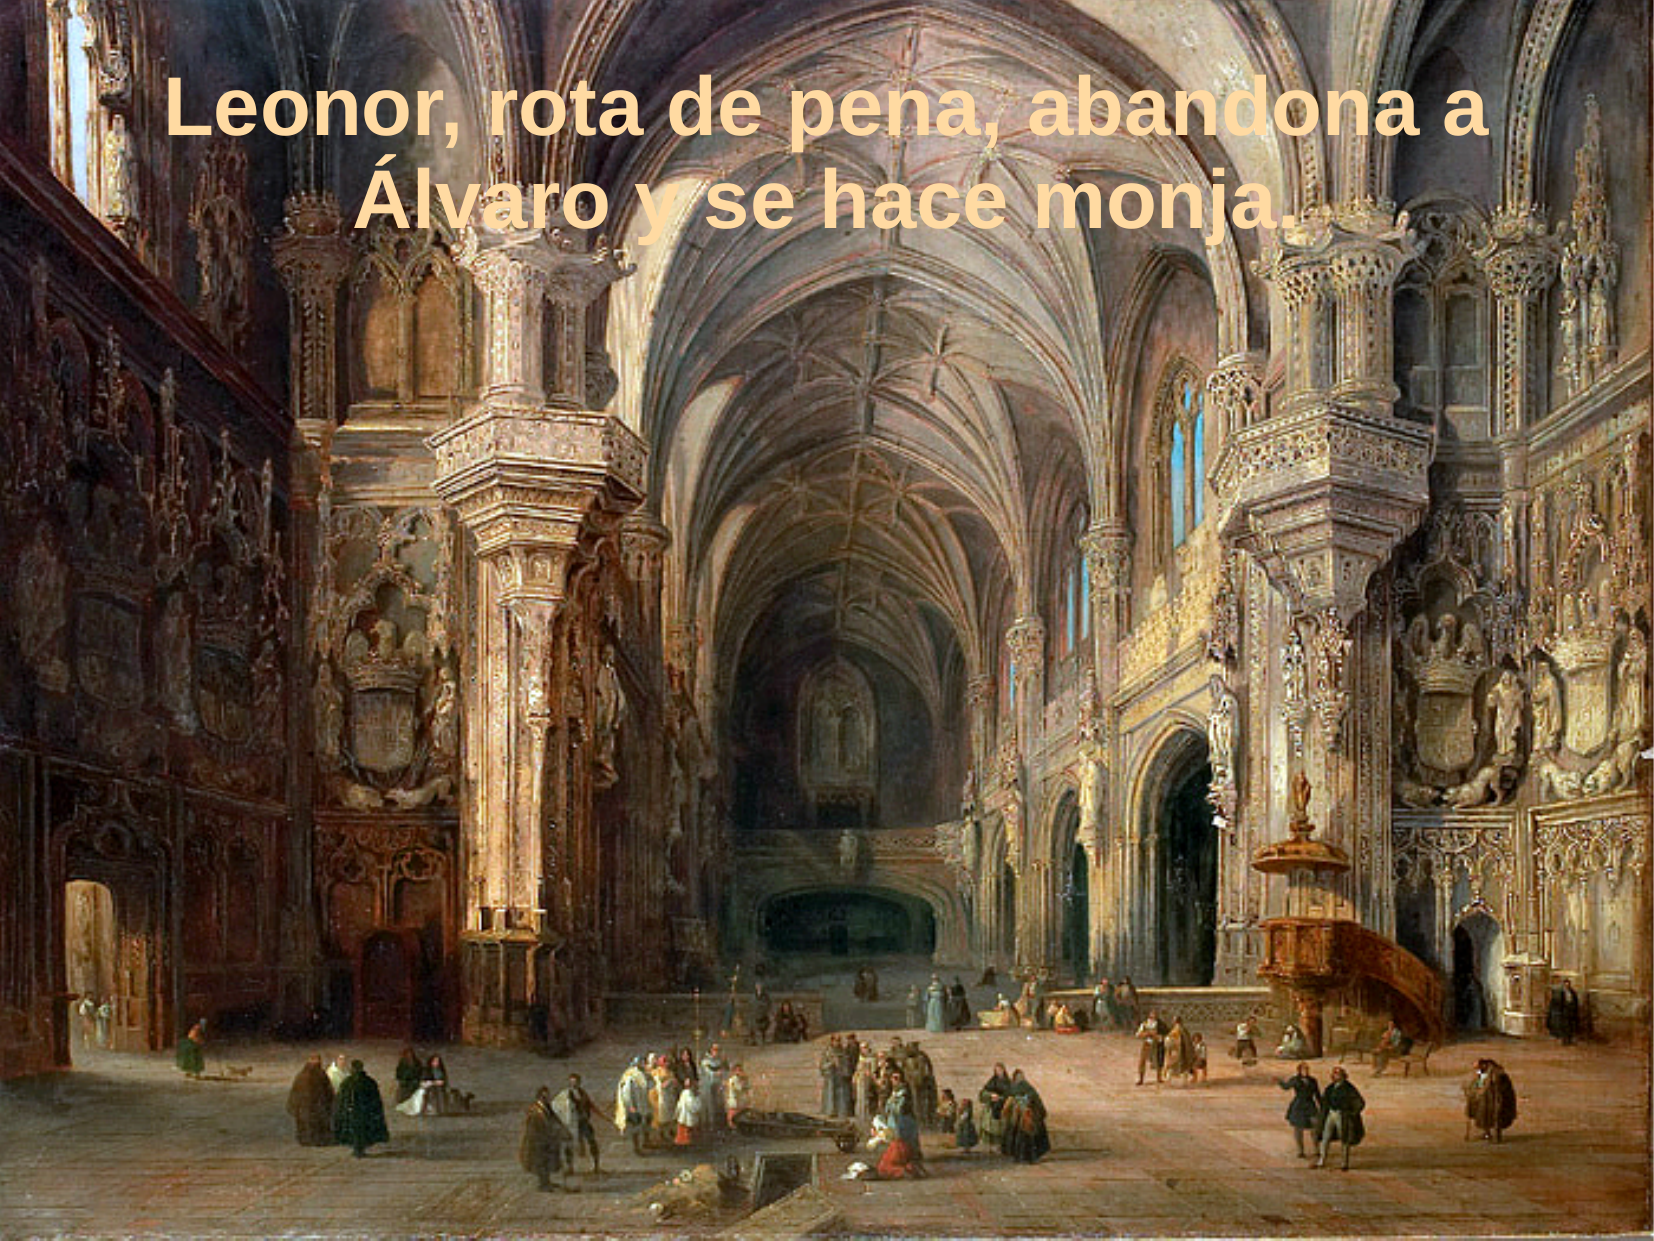

# Leonor, rota de pena, abandona a Álvaro y se hace monja.